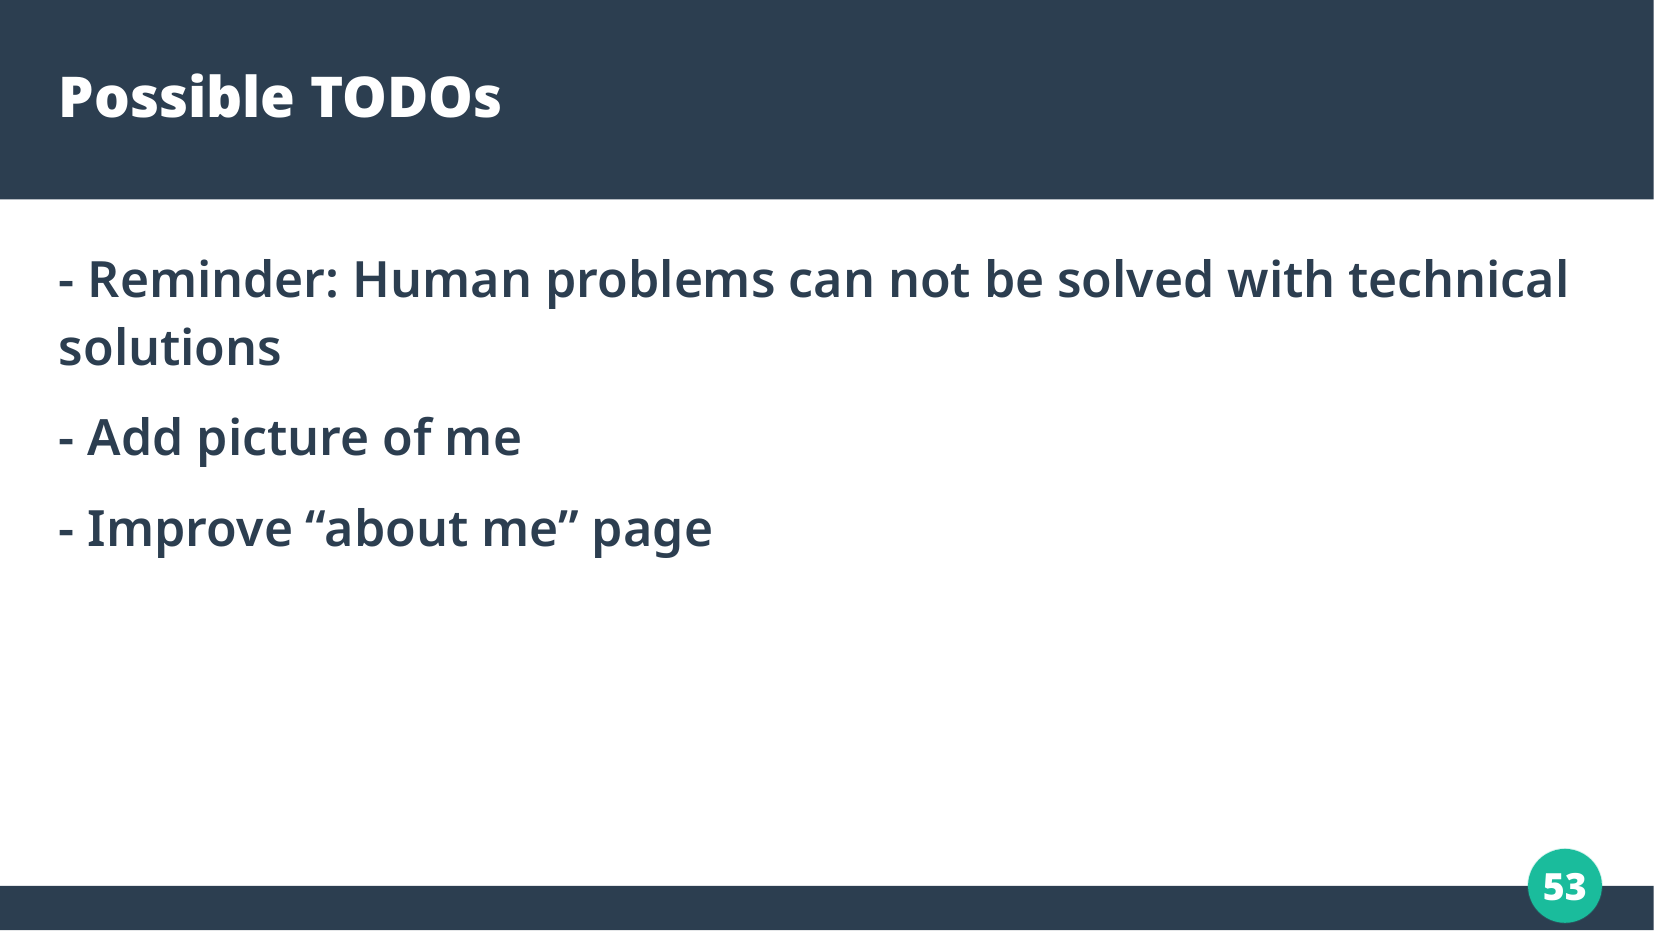

# Possible TODOs
- Reminder: Human problems can not be solved with technical solutions
- Add picture of me
- Improve “about me” page